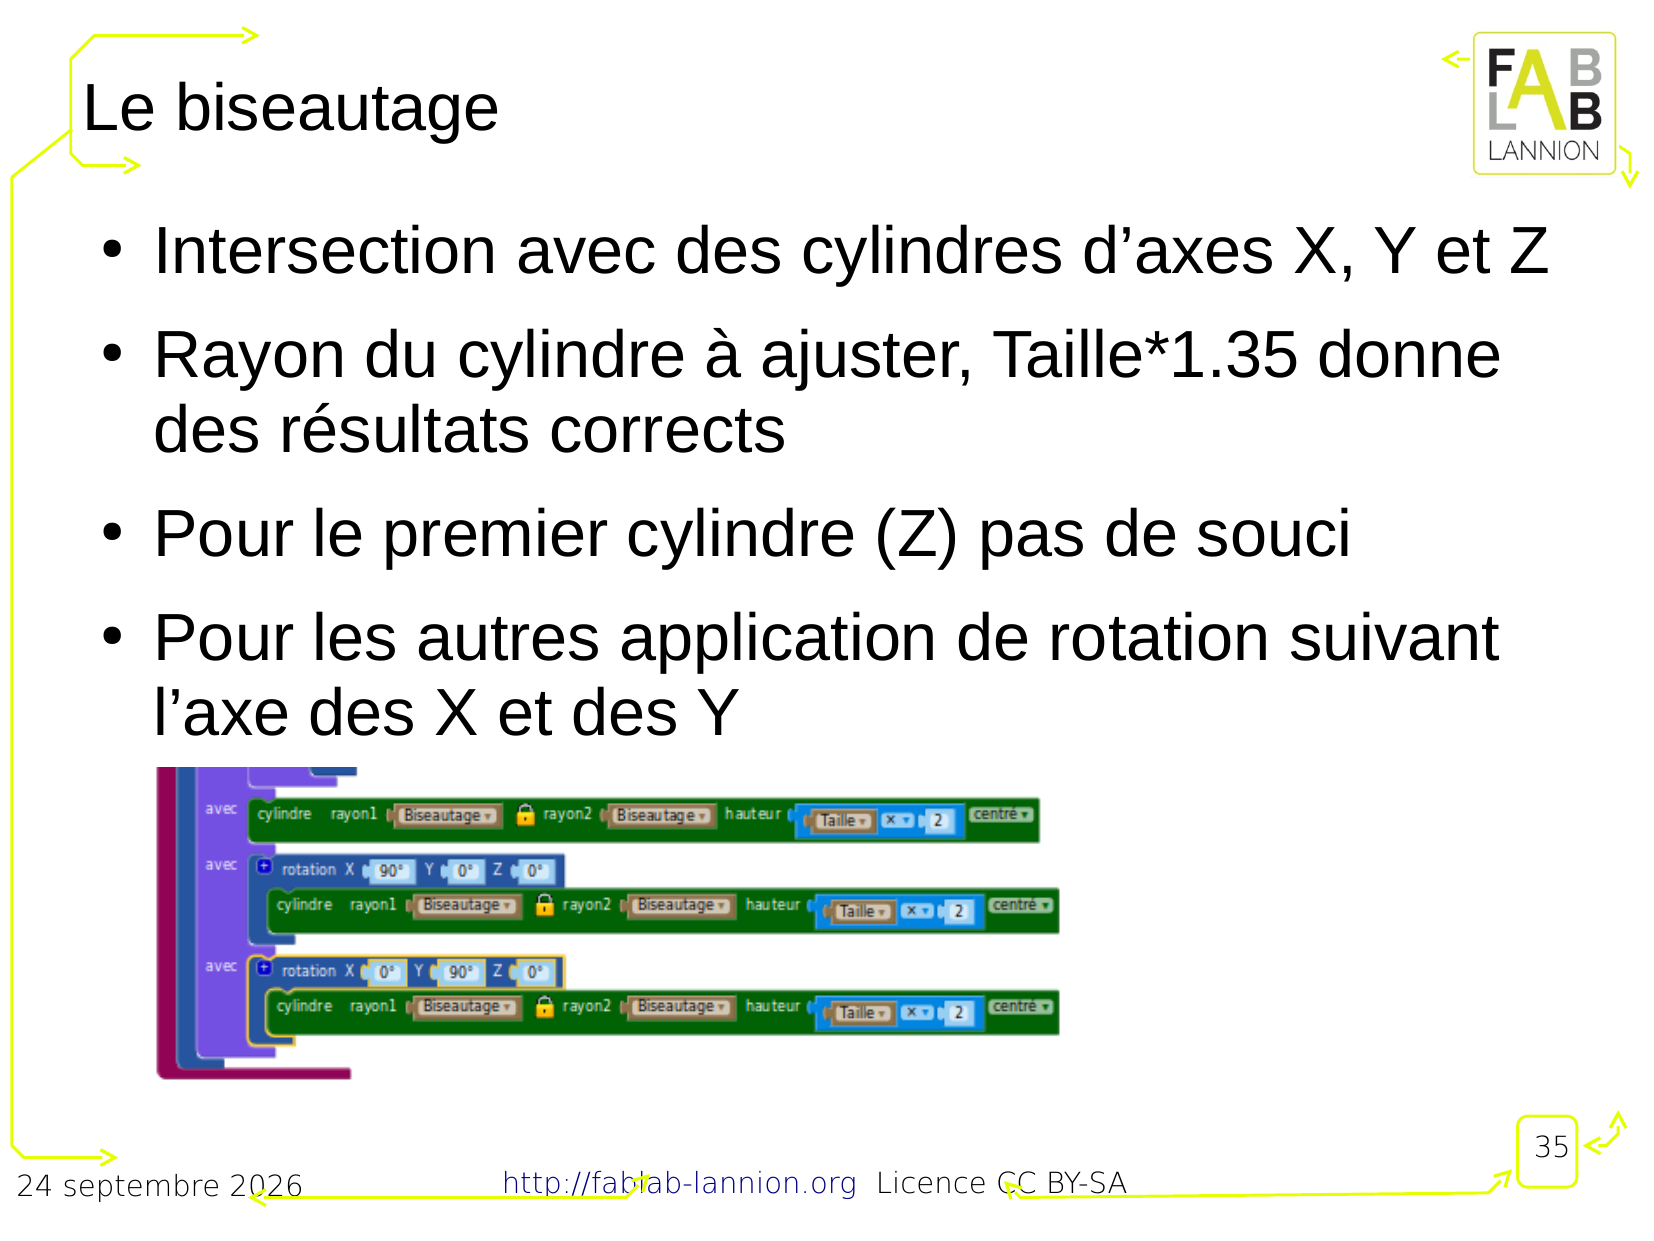

# Le biseautage
Intersection avec des cylindres d’axes X, Y et Z
Rayon du cylindre à ajuster, Taille*1.35 donne des résultats corrects
Pour le premier cylindre (Z) pas de souci
Pour les autres application de rotation suivant l’axe des X et des Y
35